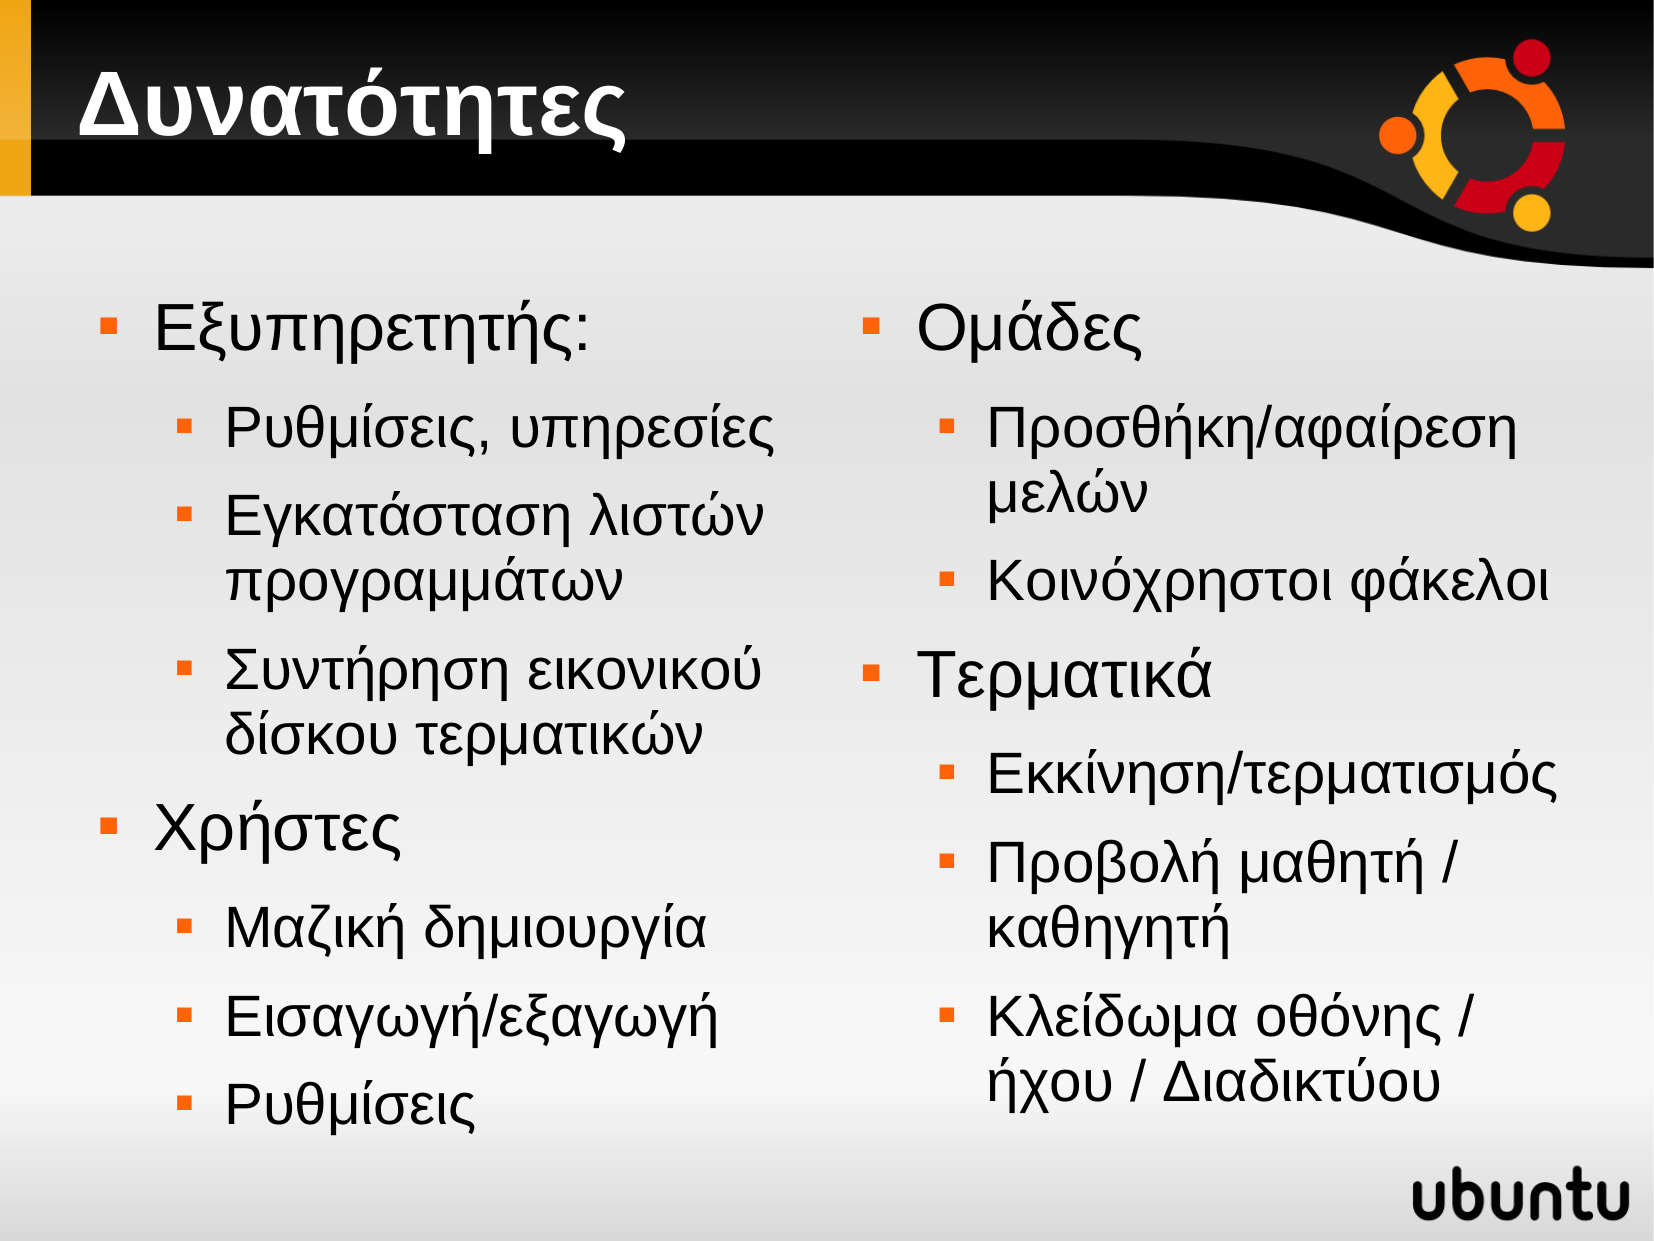

# Δυνατότητες
Εξυπηρετητής:
Ρυθμίσεις, υπηρεσίες
Εγκατάσταση λιστών προγραμμάτων
Συντήρηση εικονικού δίσκου τερματικών
Χρήστες
Μαζική δημιουργία
Εισαγωγή/εξαγωγή
Ρυθμίσεις
Ομάδες
Προσθήκη/αφαίρεση μελών
Κοινόχρηστοι φάκελοι
Τερματικά
Εκκίνηση/τερματισμός
Προβολή μαθητή / καθηγητή
Κλείδωμα οθόνης / ήχου / Διαδικτύου